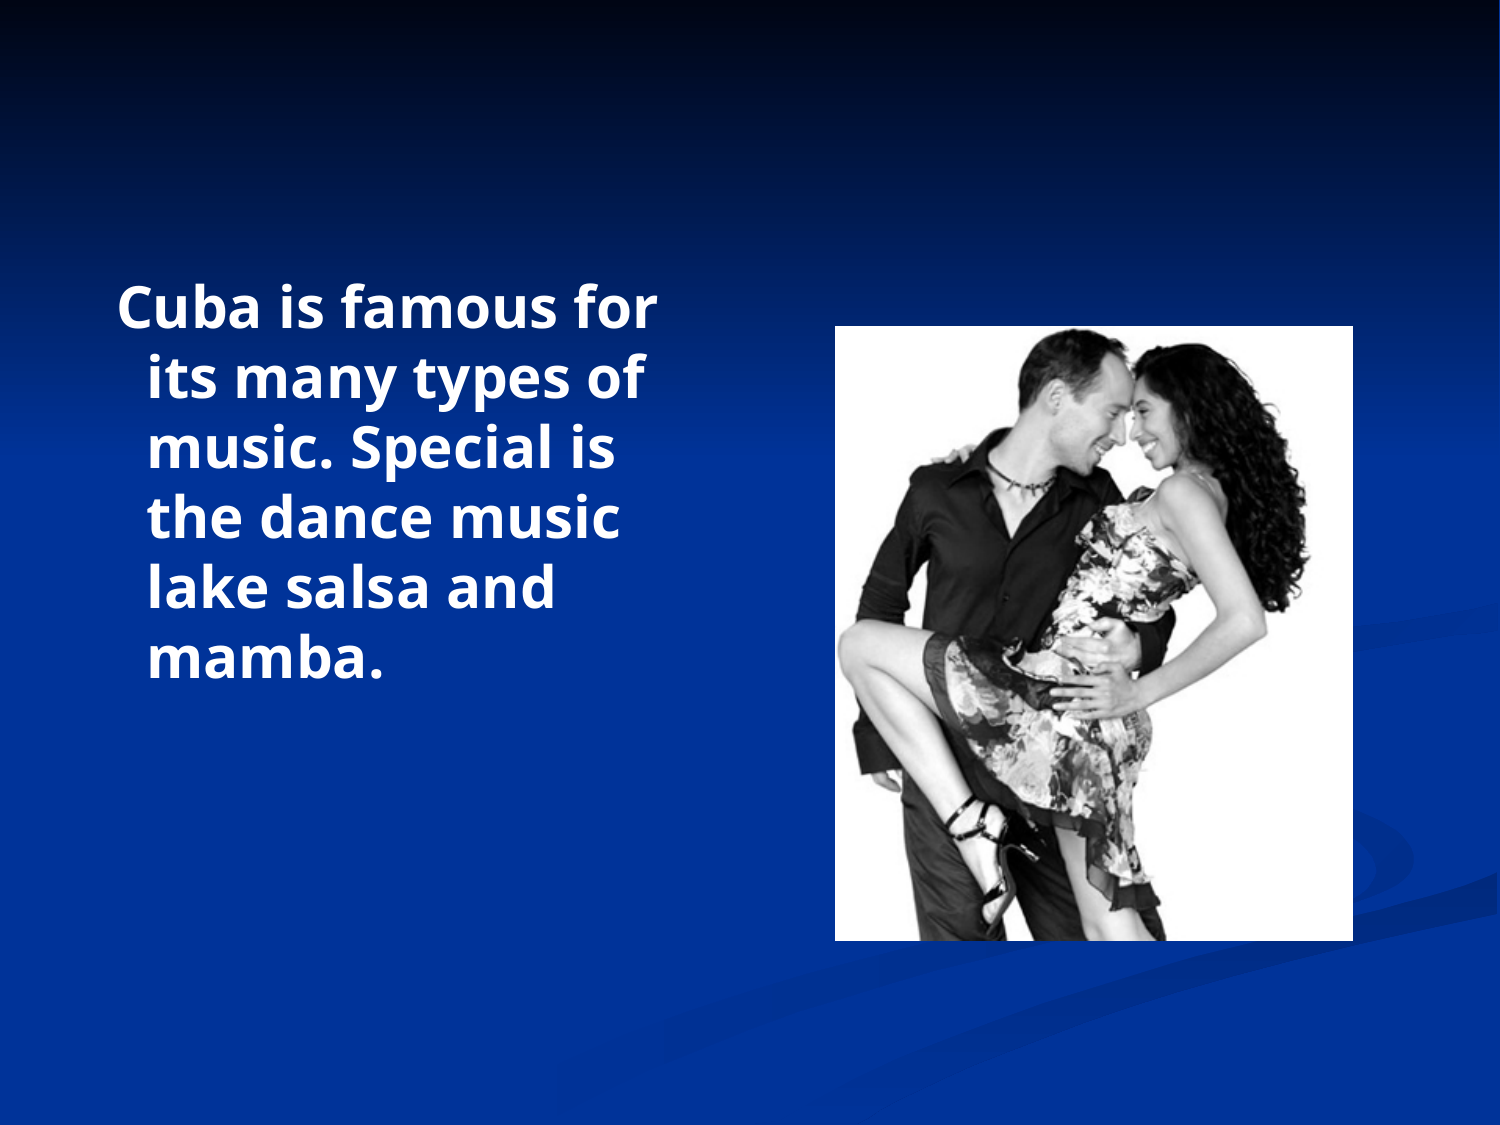

# Cuba is famous for its many types of music. Special is the dance music lake salsa and mamba.